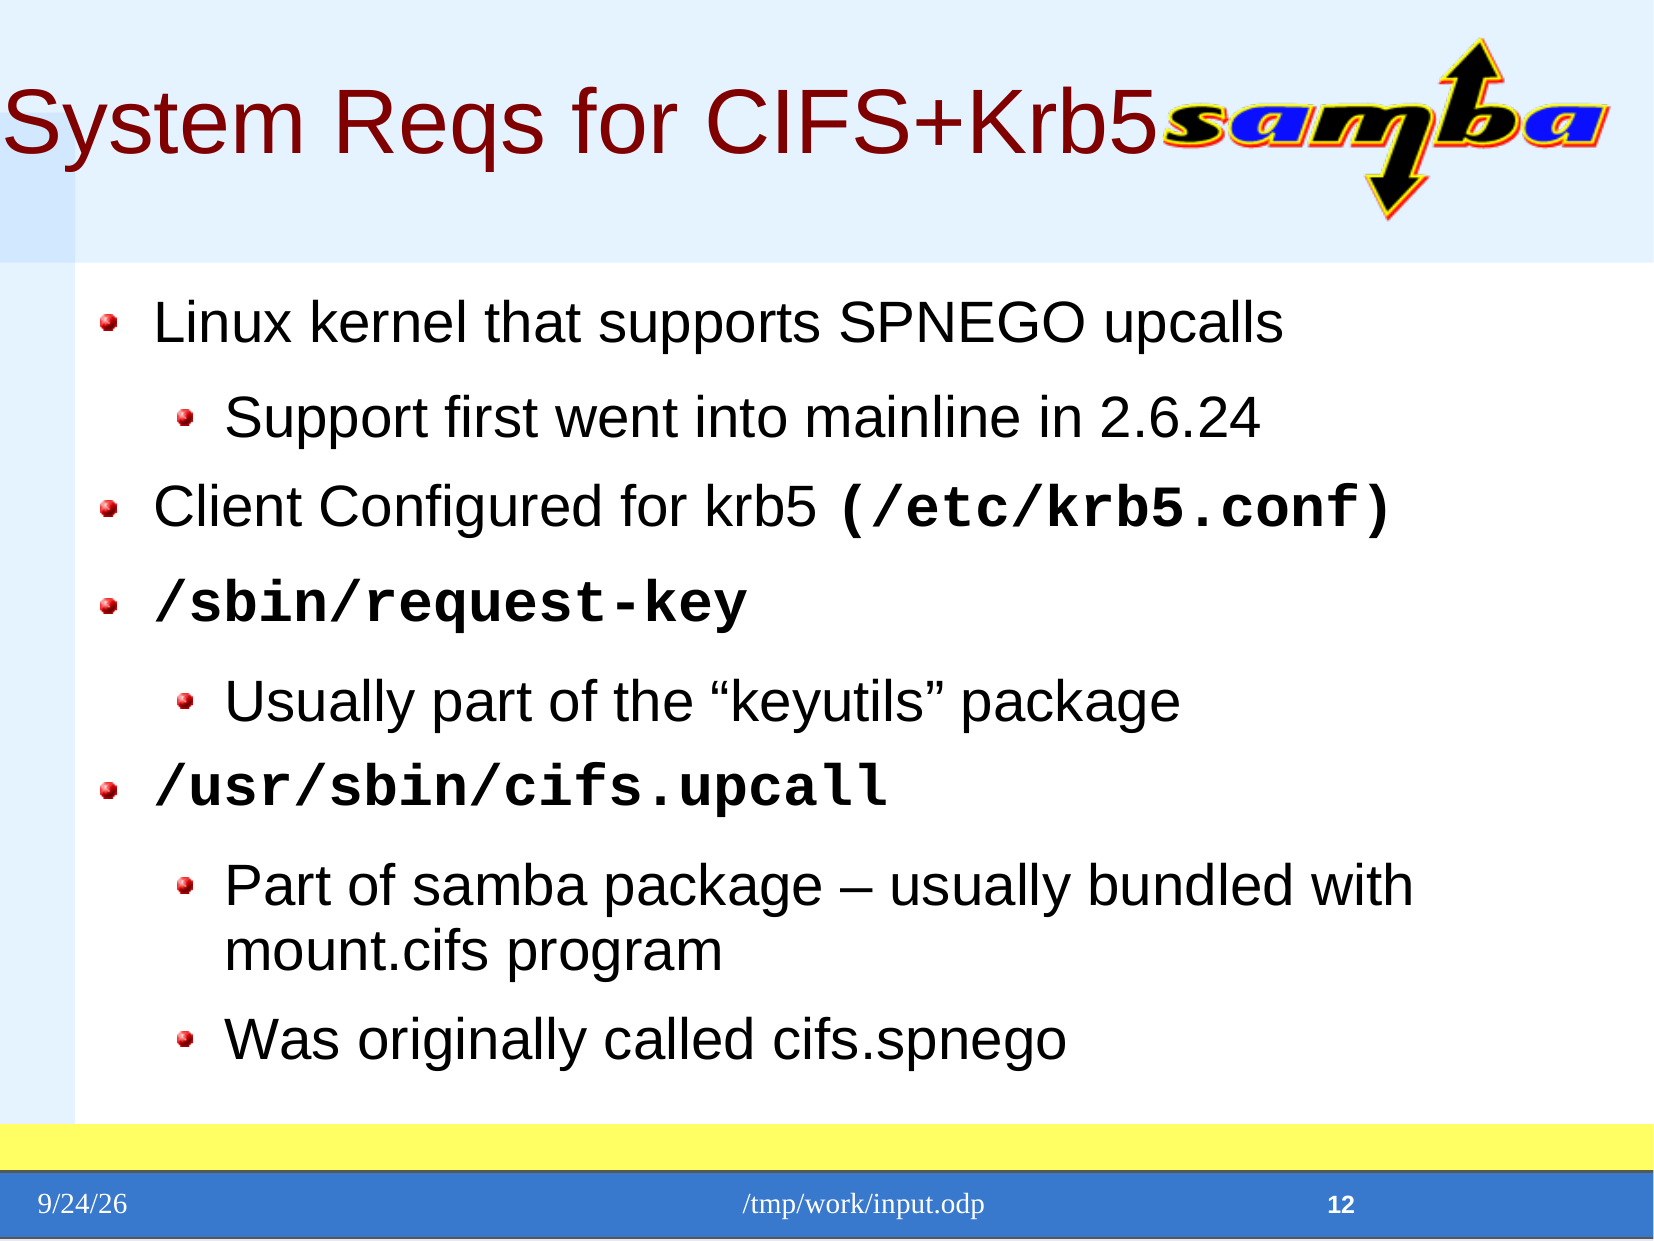

# System Reqs for CIFS+Krb5
Linux kernel that supports SPNEGO upcalls
Support first went into mainline in 2.6.24
Client Configured for krb5 (/etc/krb5.conf)
/sbin/request-key
Usually part of the “keyutils” package
/usr/sbin/cifs.upcall
Part of samba package – usually bundled with mount.cifs program
Was originally called cifs.spnego